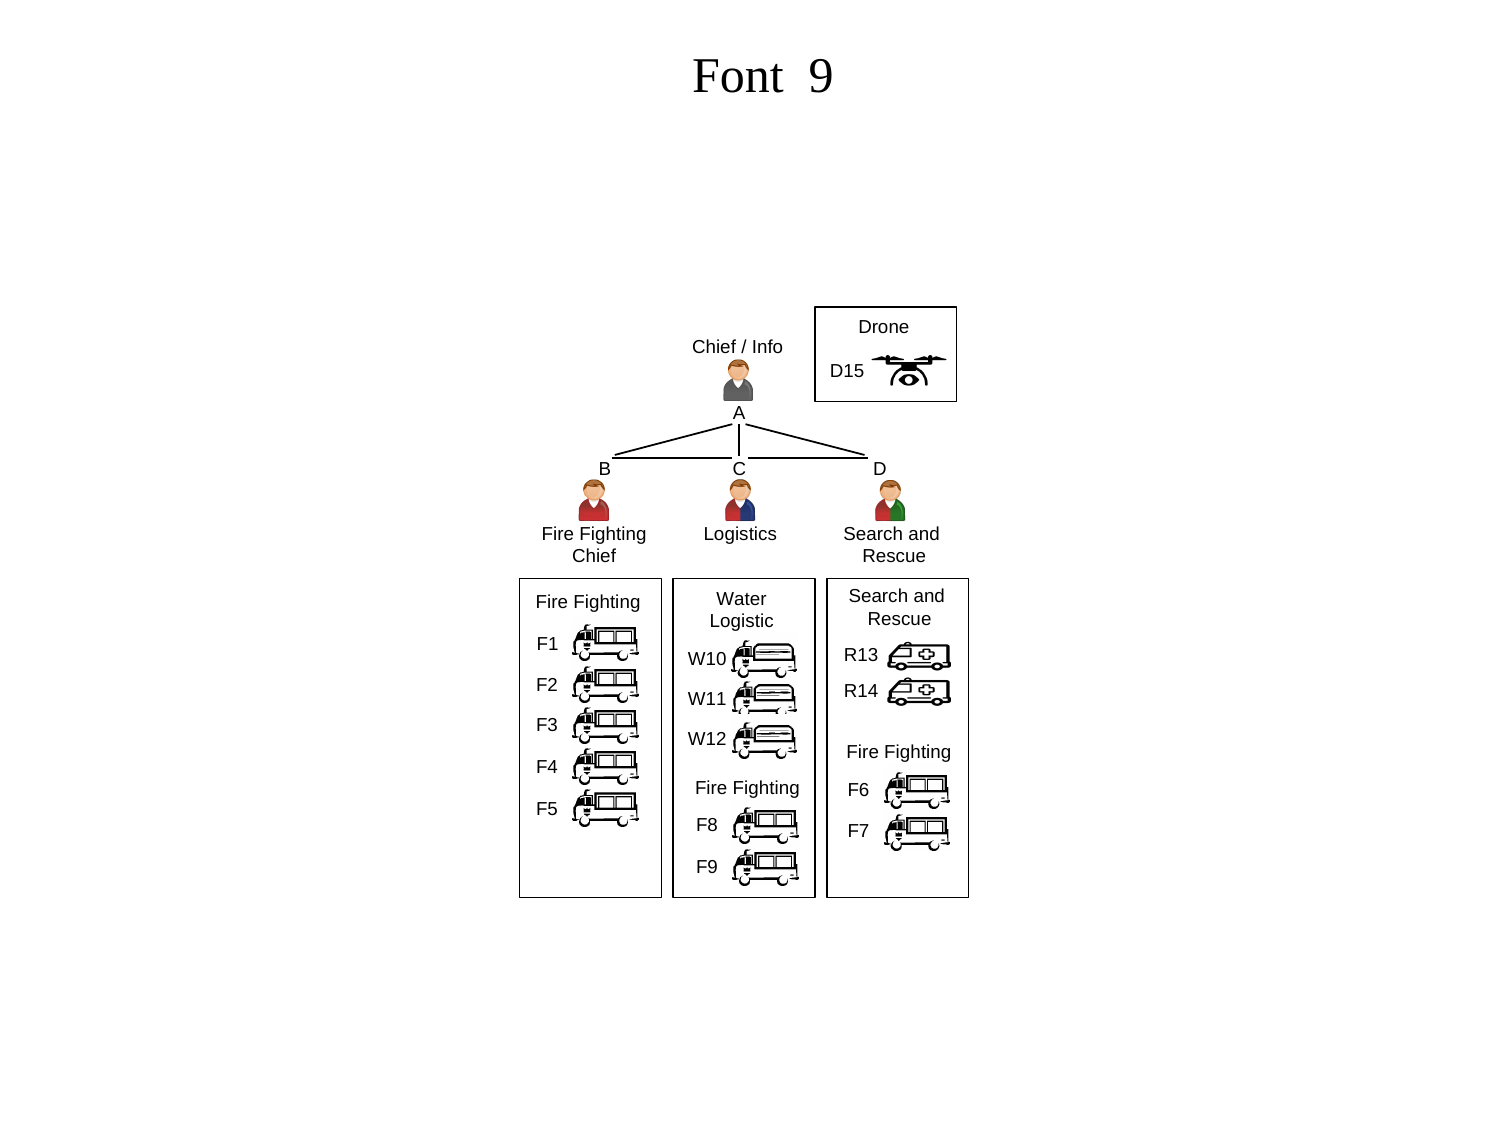

Font 9
Drone
D15
Chief / Info
A
B
C
D
Logistics
Fire Fighting
Chief
Search and
Rescue
Search and
Rescue
R13
R14
Fire Fighting
F6
F7
Fire Fighting
F1
F2
F3
F4
F5
Water
Logistic
W10
W11
W12
Fire Fighting
F8
F9